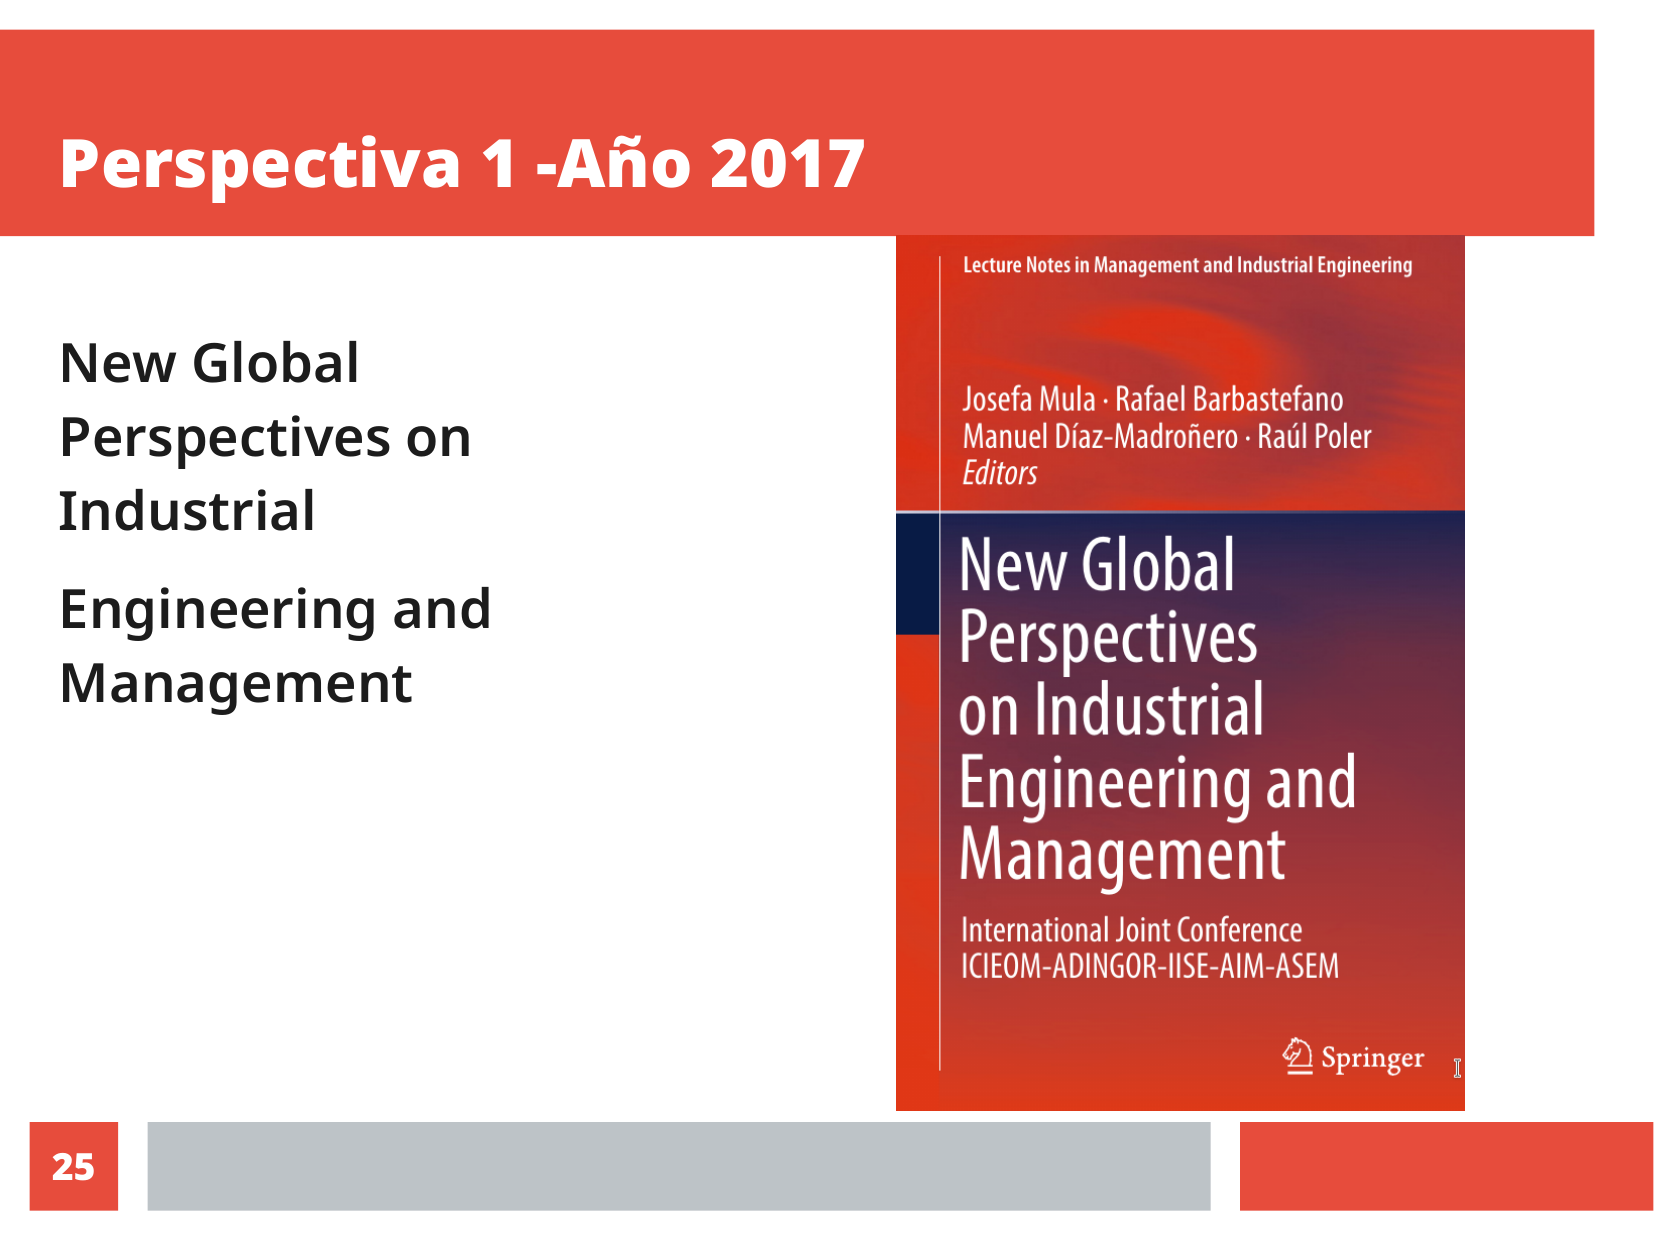

# Perspectiva 1 -Año 2017
New Global Perspectives on Industrial
Engineering and Management
25